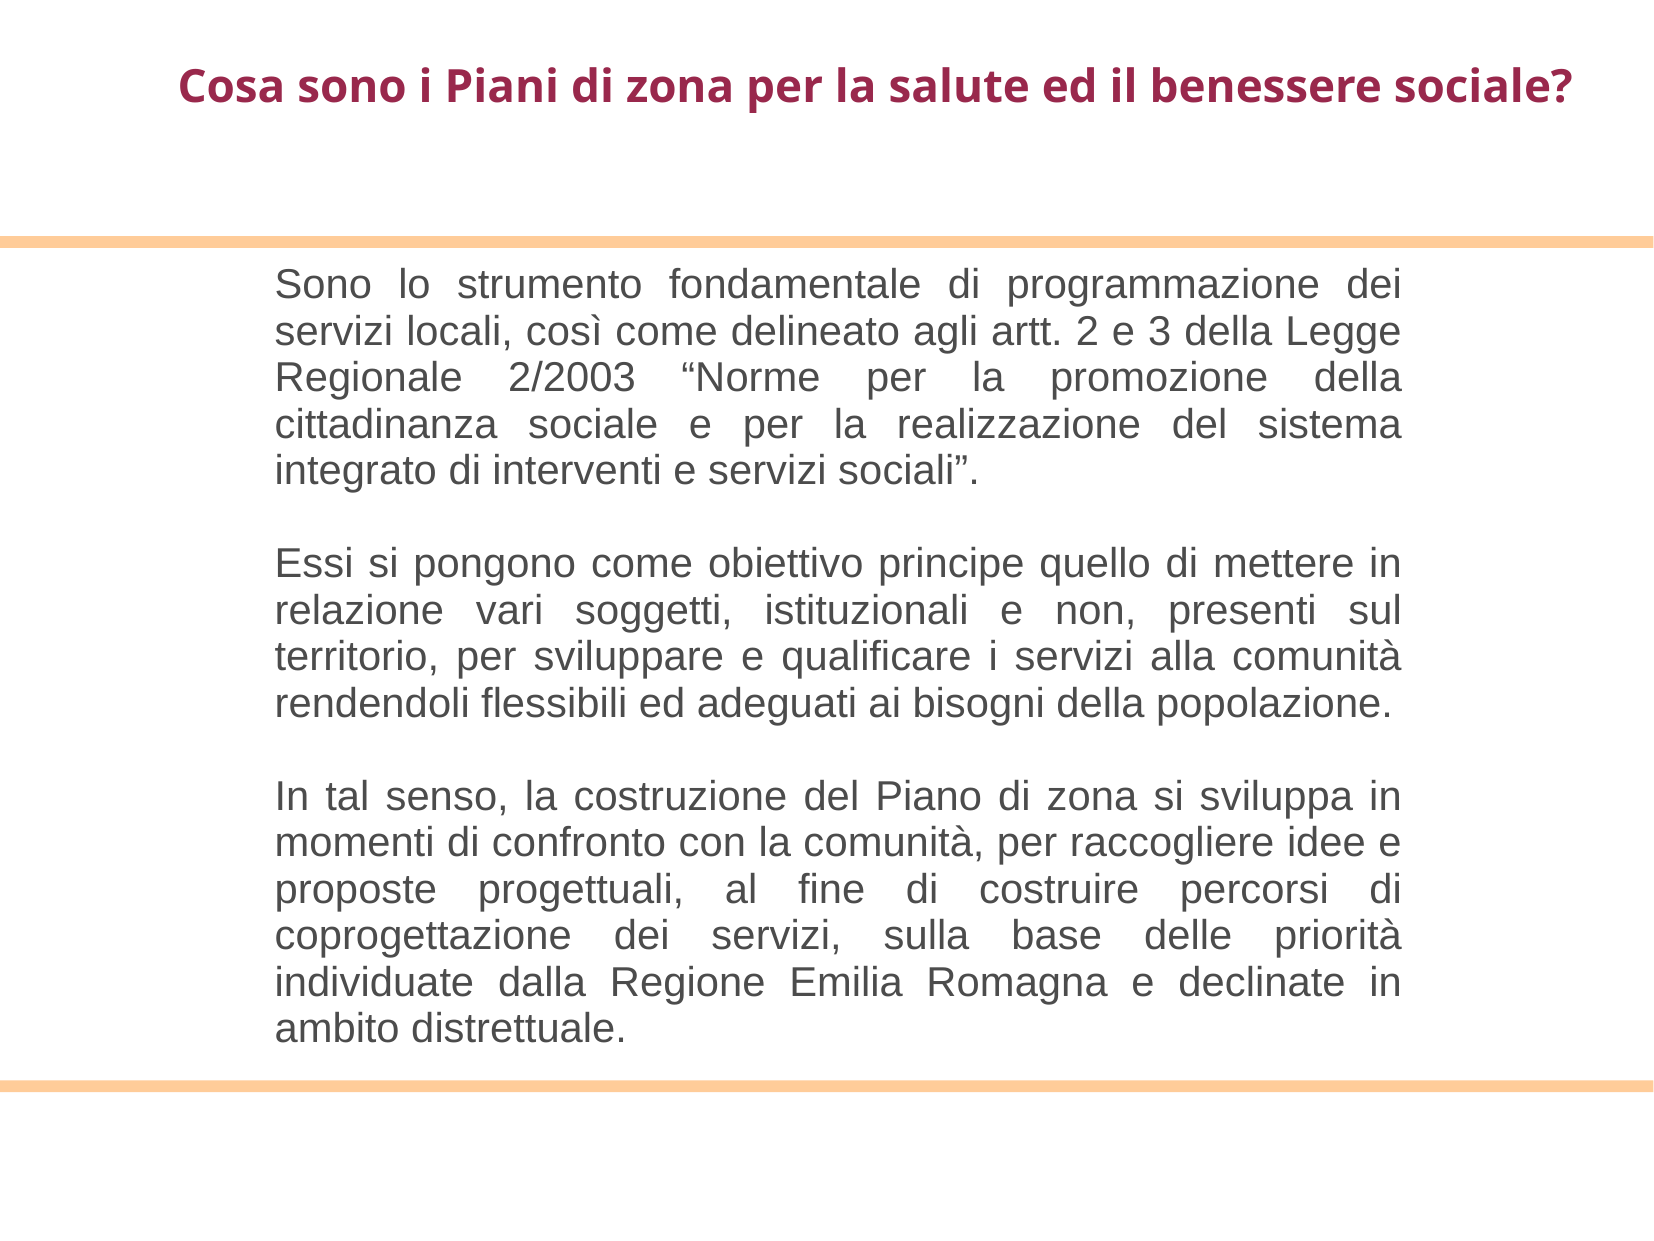

Cosa sono i Piani di zona per la salute ed il benessere sociale?
Sono lo strumento fondamentale di programmazione dei servizi locali, così come delineato agli artt. 2 e 3 della Legge Regionale 2/2003 “Norme per la promozione della cittadinanza sociale e per la realizzazione del sistema integrato di interventi e servizi sociali”.
Essi si pongono come obiettivo principe quello di mettere in relazione vari soggetti, istituzionali e non, presenti sul territorio, per sviluppare e qualificare i servizi alla comunità rendendoli flessibili ed adeguati ai bisogni della popolazione.
In tal senso, la costruzione del Piano di zona si sviluppa in momenti di confronto con la comunità, per raccogliere idee e proposte progettuali, al fine di costruire percorsi di coprogettazione dei servizi, sulla base delle priorità individuate dalla Regione Emilia Romagna e declinate in ambito distrettuale.
#